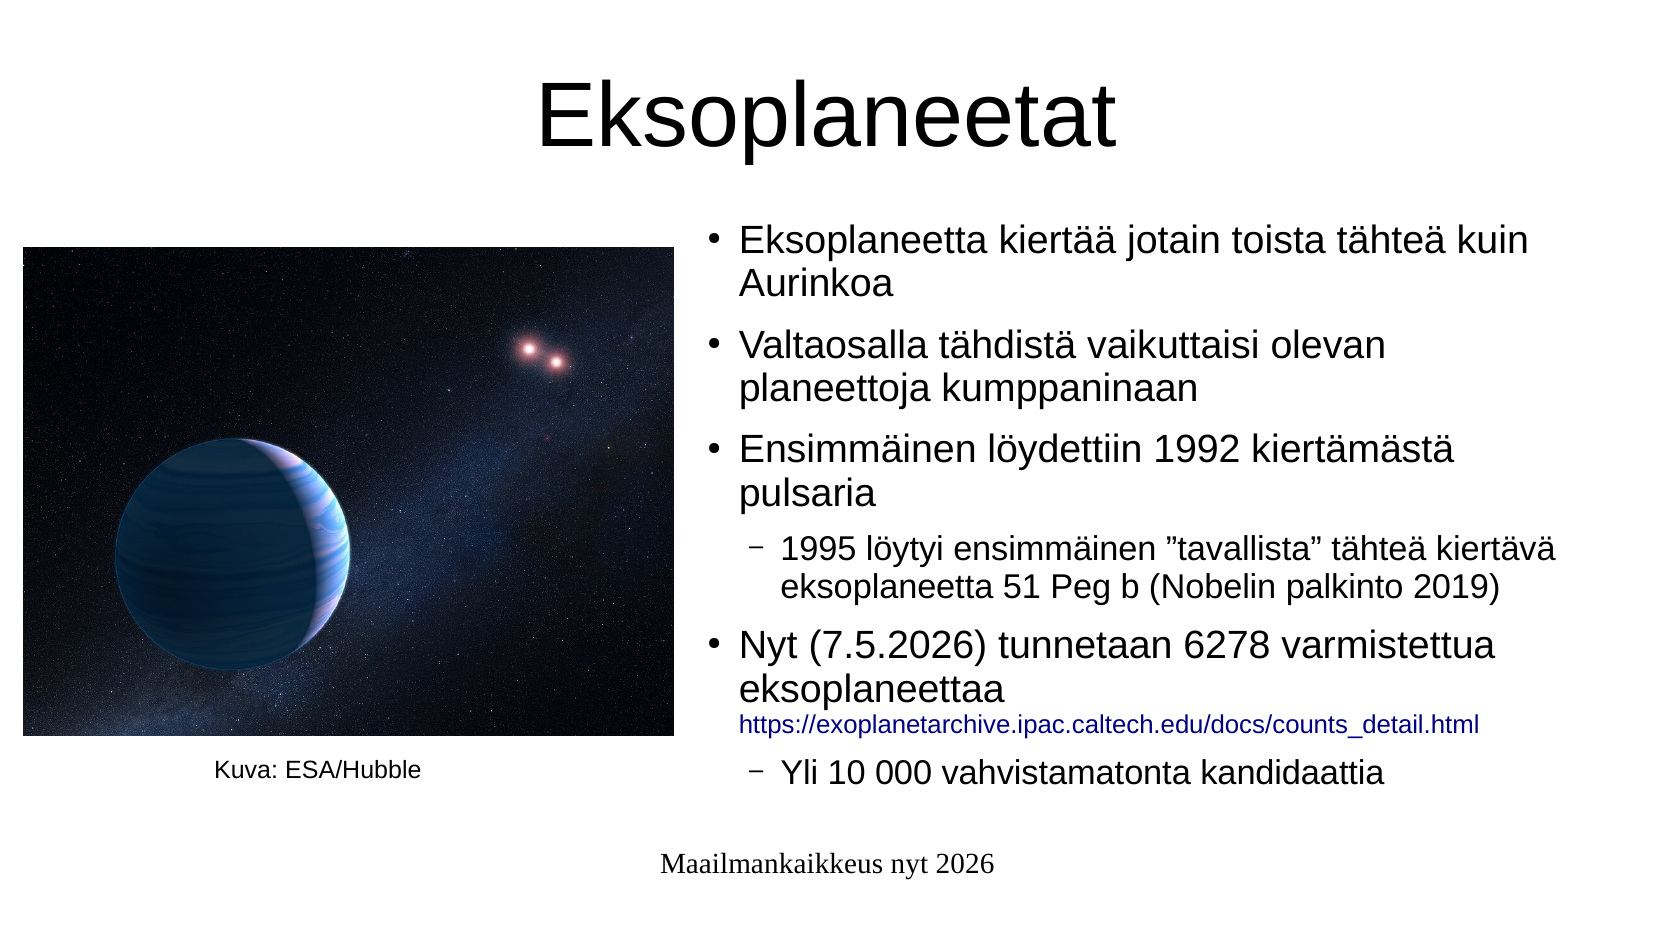

# Eksoplaneetat
Eksoplaneetta kiertää jotain toista tähteä kuin Aurinkoa
Valtaosalla tähdistä vaikuttaisi olevan planeettoja kumppaninaan
Ensimmäinen löydettiin 1992 kiertämästä pulsaria
1995 löytyi ensimmäinen ”tavallista” tähteä kiertävä eksoplaneetta 51 Peg b (Nobelin palkinto 2019)
Nyt (7.5.2026) tunnetaan 6278 varmistettua eksoplaneettaa https://exoplanetarchive.ipac.caltech.edu/docs/counts_detail.html
Yli 10 000 vahvistamatonta kandidaattia
Kuva: ESA/Hubble